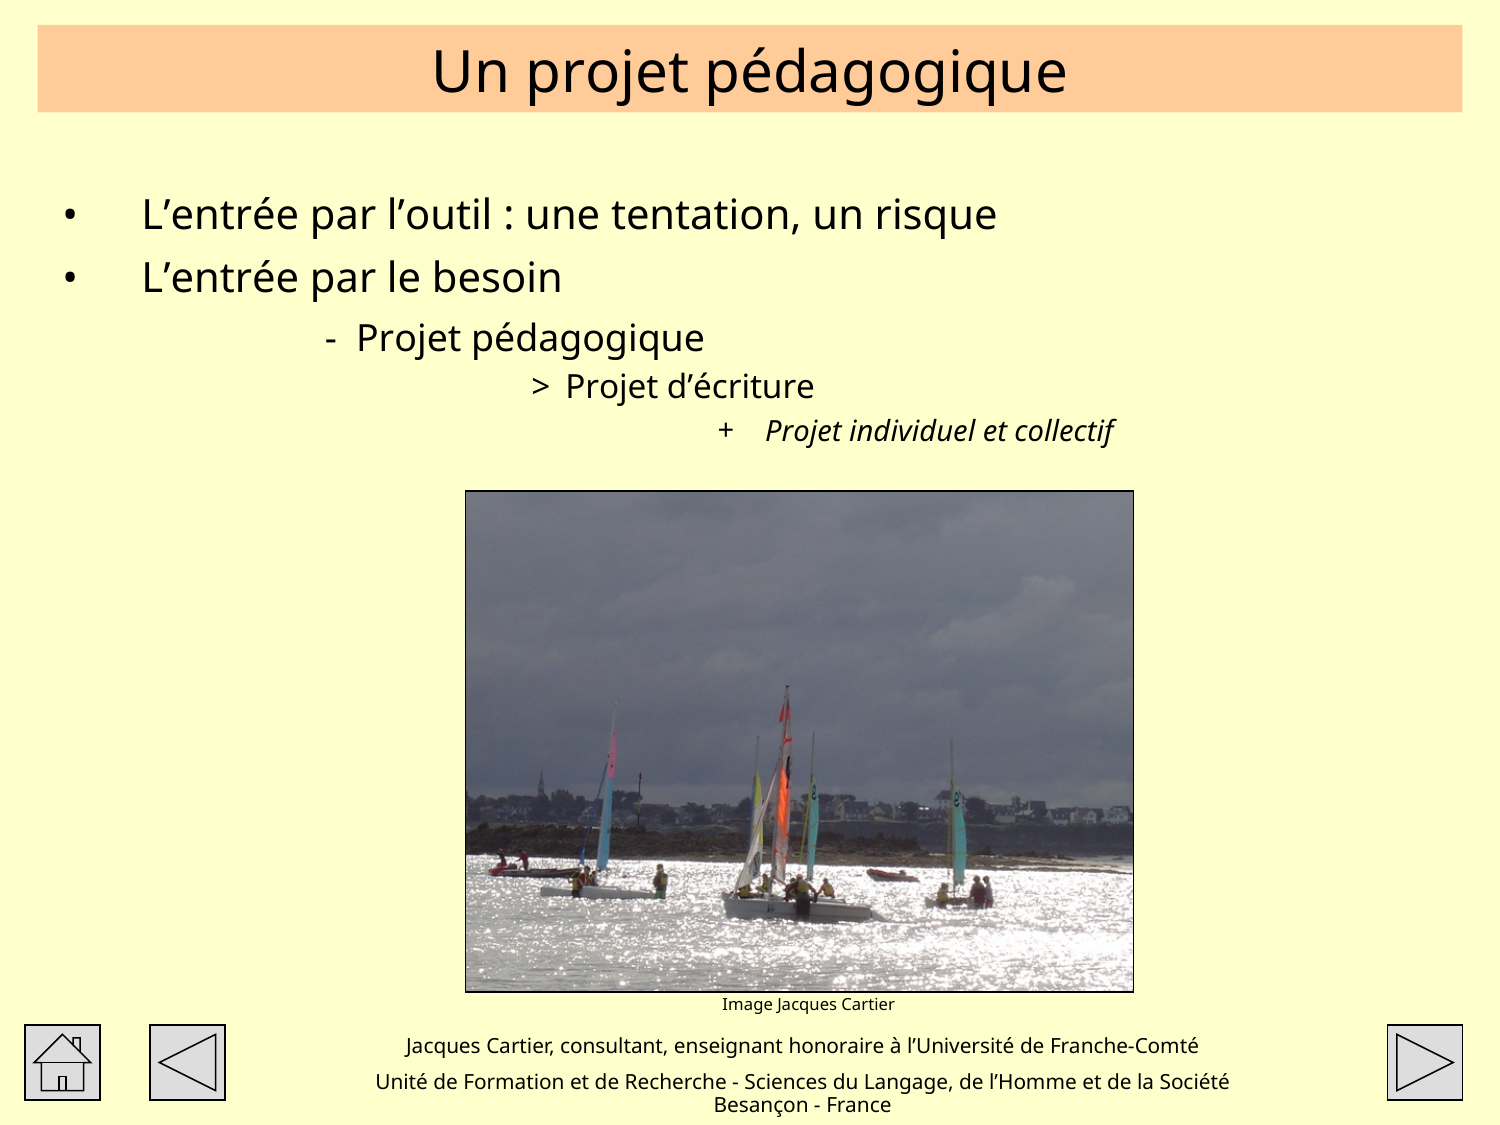

# Un projet pédagogique
L’entrée par l’outil : une tentation, un risque
L’entrée par le besoin
Projet pédagogique
Projet d’écriture
Projet individuel et collectif
Image Jacques Cartier